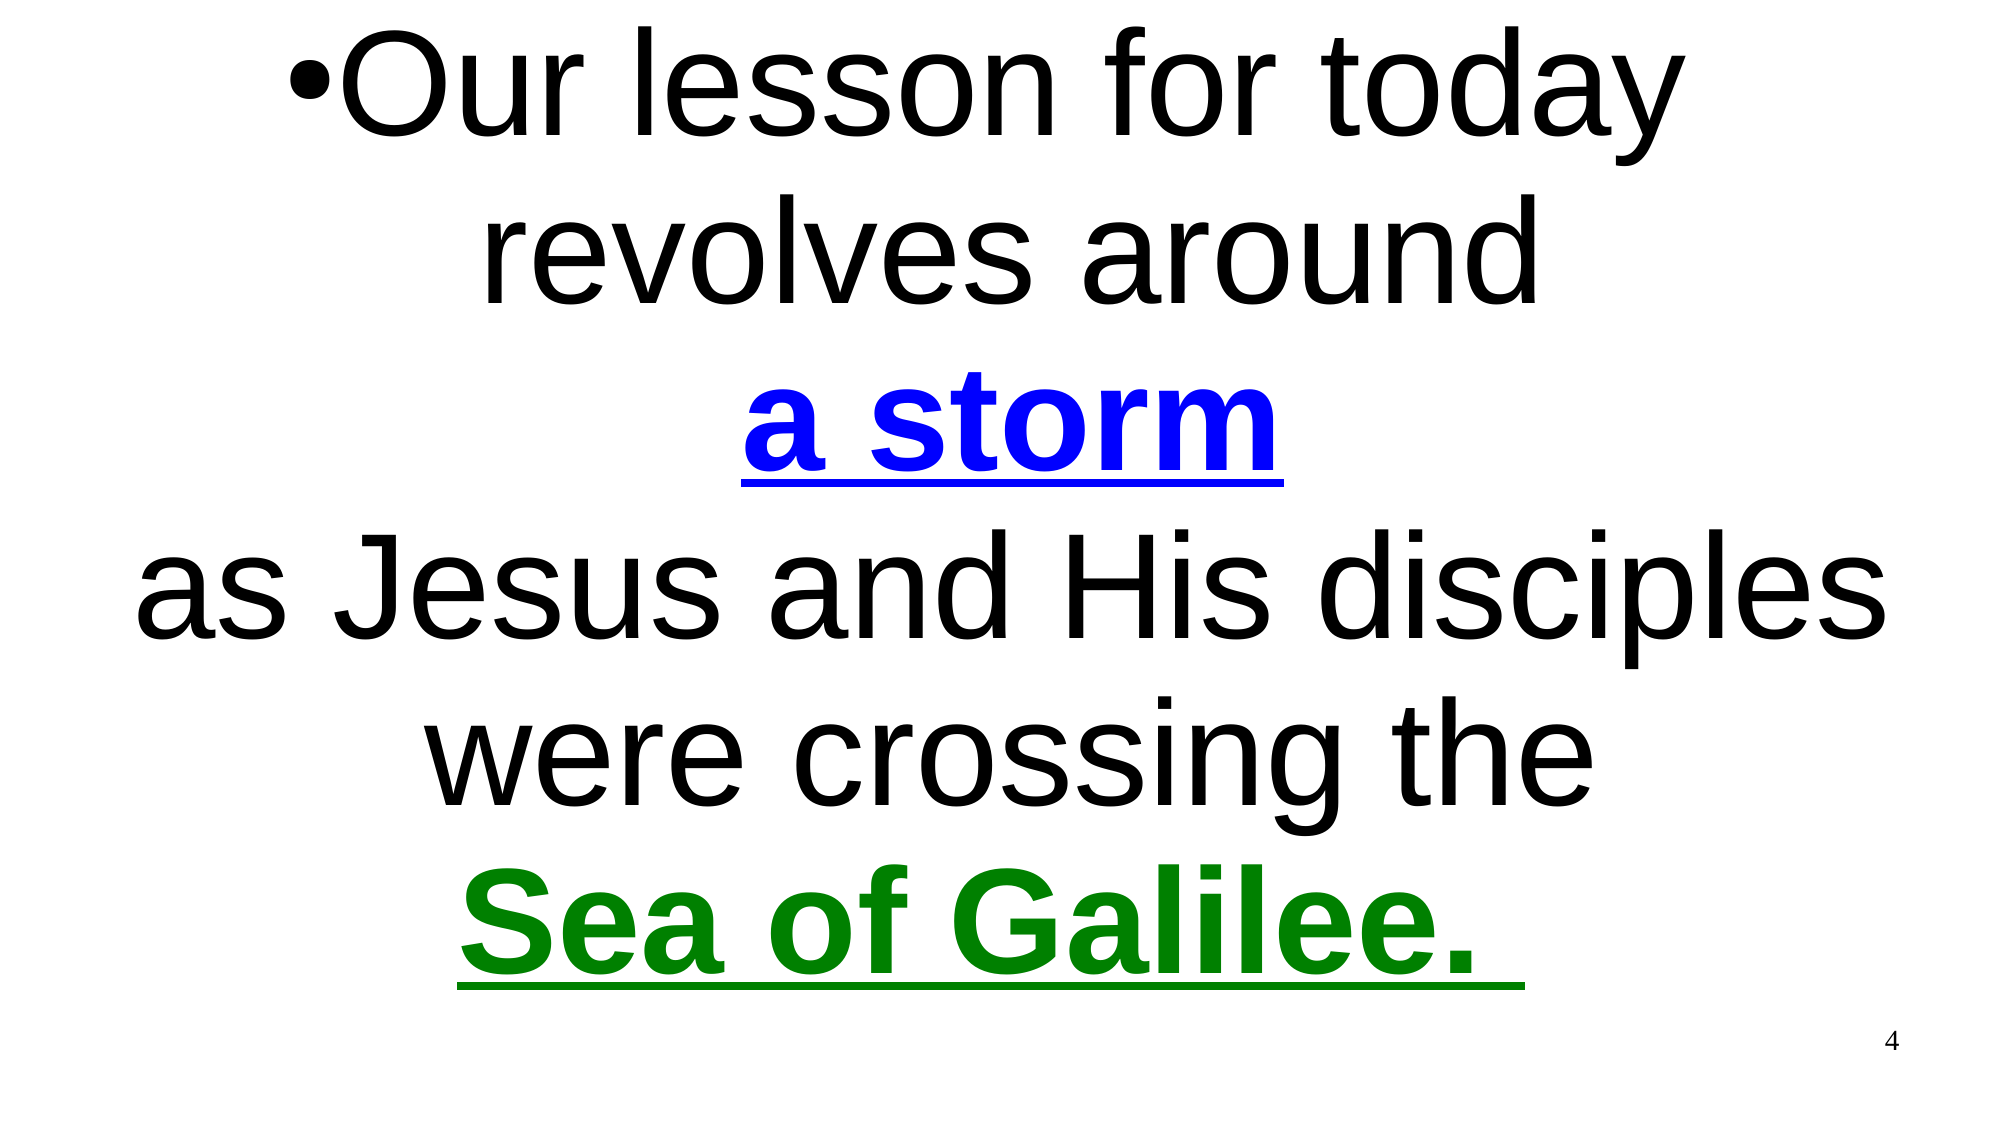

# Our lesson for today revolves around a storm as Jesus and His disciples were crossing the Sea of Galilee.
4